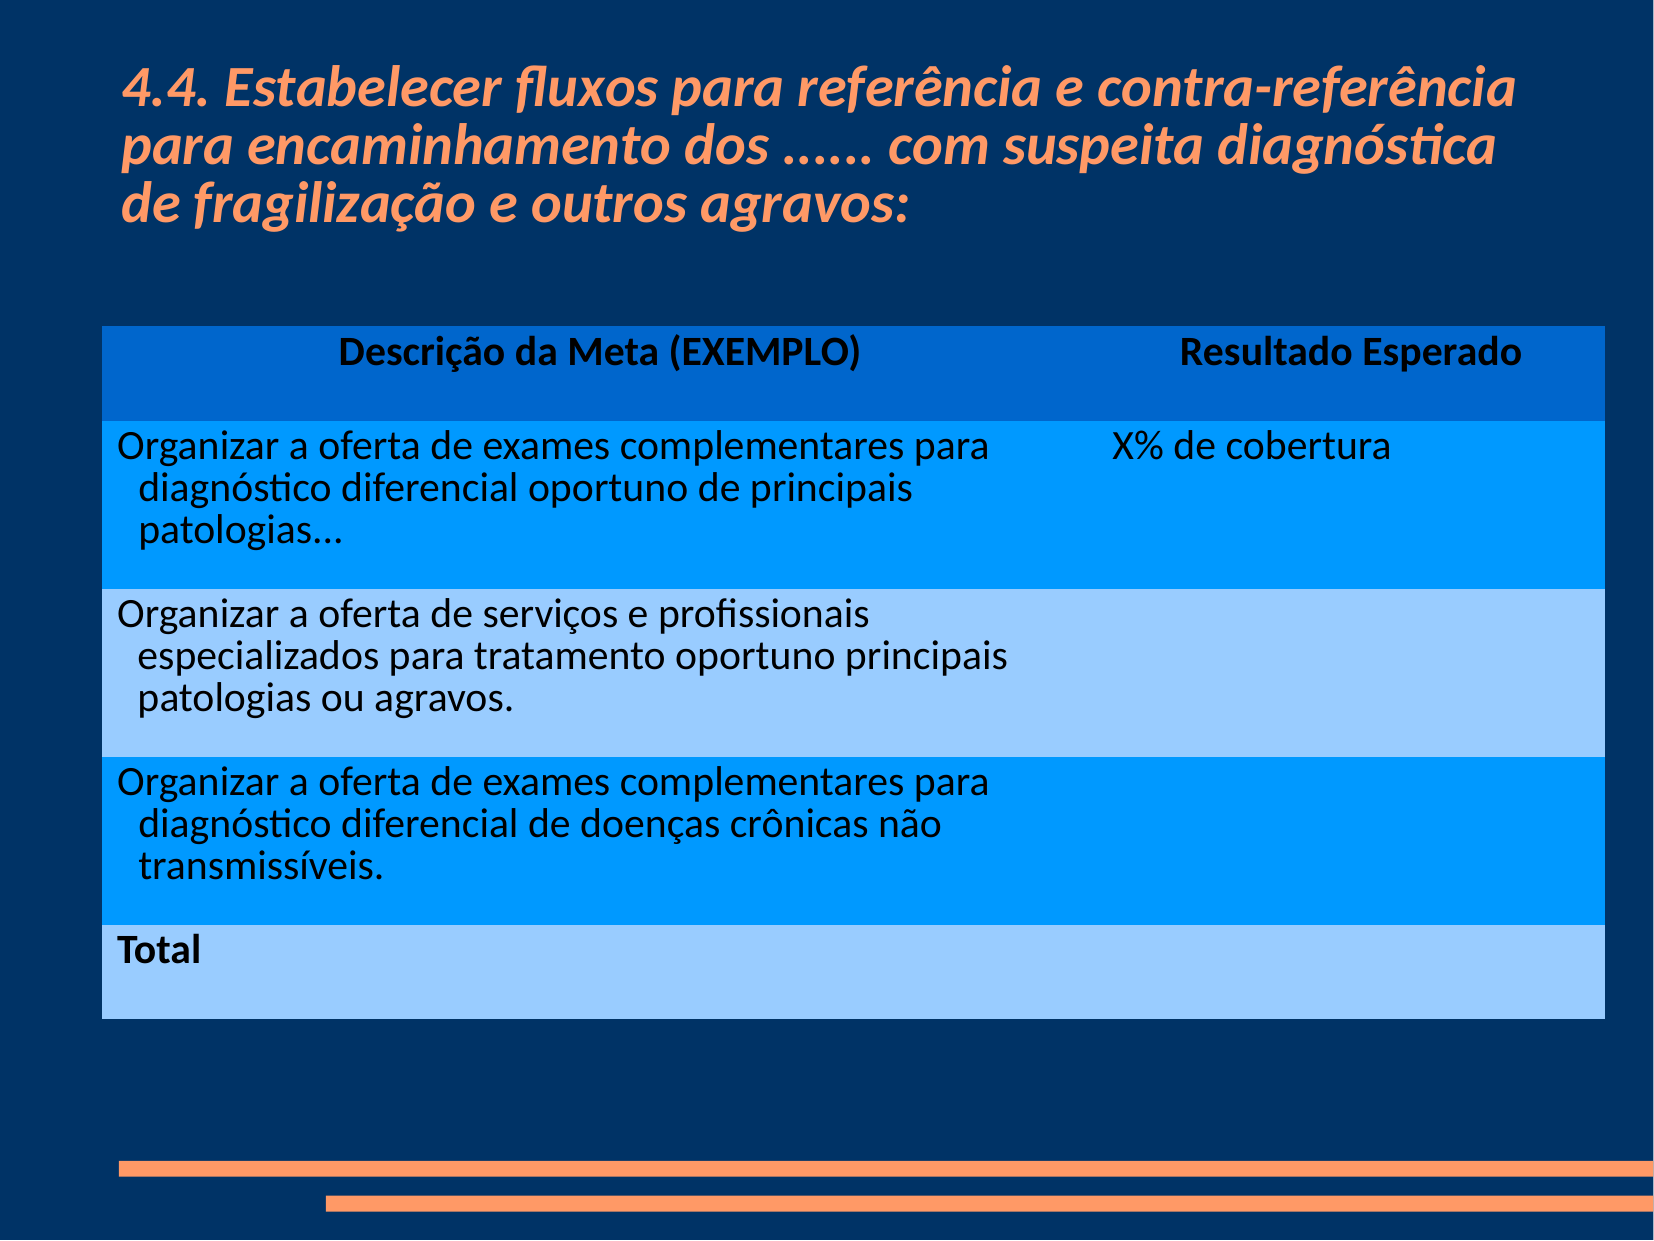

# 4.4. Estabelecer fluxos para referência e contra-referência para encaminhamento dos ...... com suspeita diagnóstica de fragilização e outros agravos:
| Descrição da Meta (EXEMPLO) | Resultado Esperado |
| --- | --- |
| Organizar a oferta de exames complementares para diagnóstico diferencial oportuno de principais patologias... | X% de cobertura |
| Organizar a oferta de serviços e profissionais especializados para tratamento oportuno principais patologias ou agravos. | |
| Organizar a oferta de exames complementares para diagnóstico diferencial de doenças crônicas não transmissíveis. | |
| Total | |